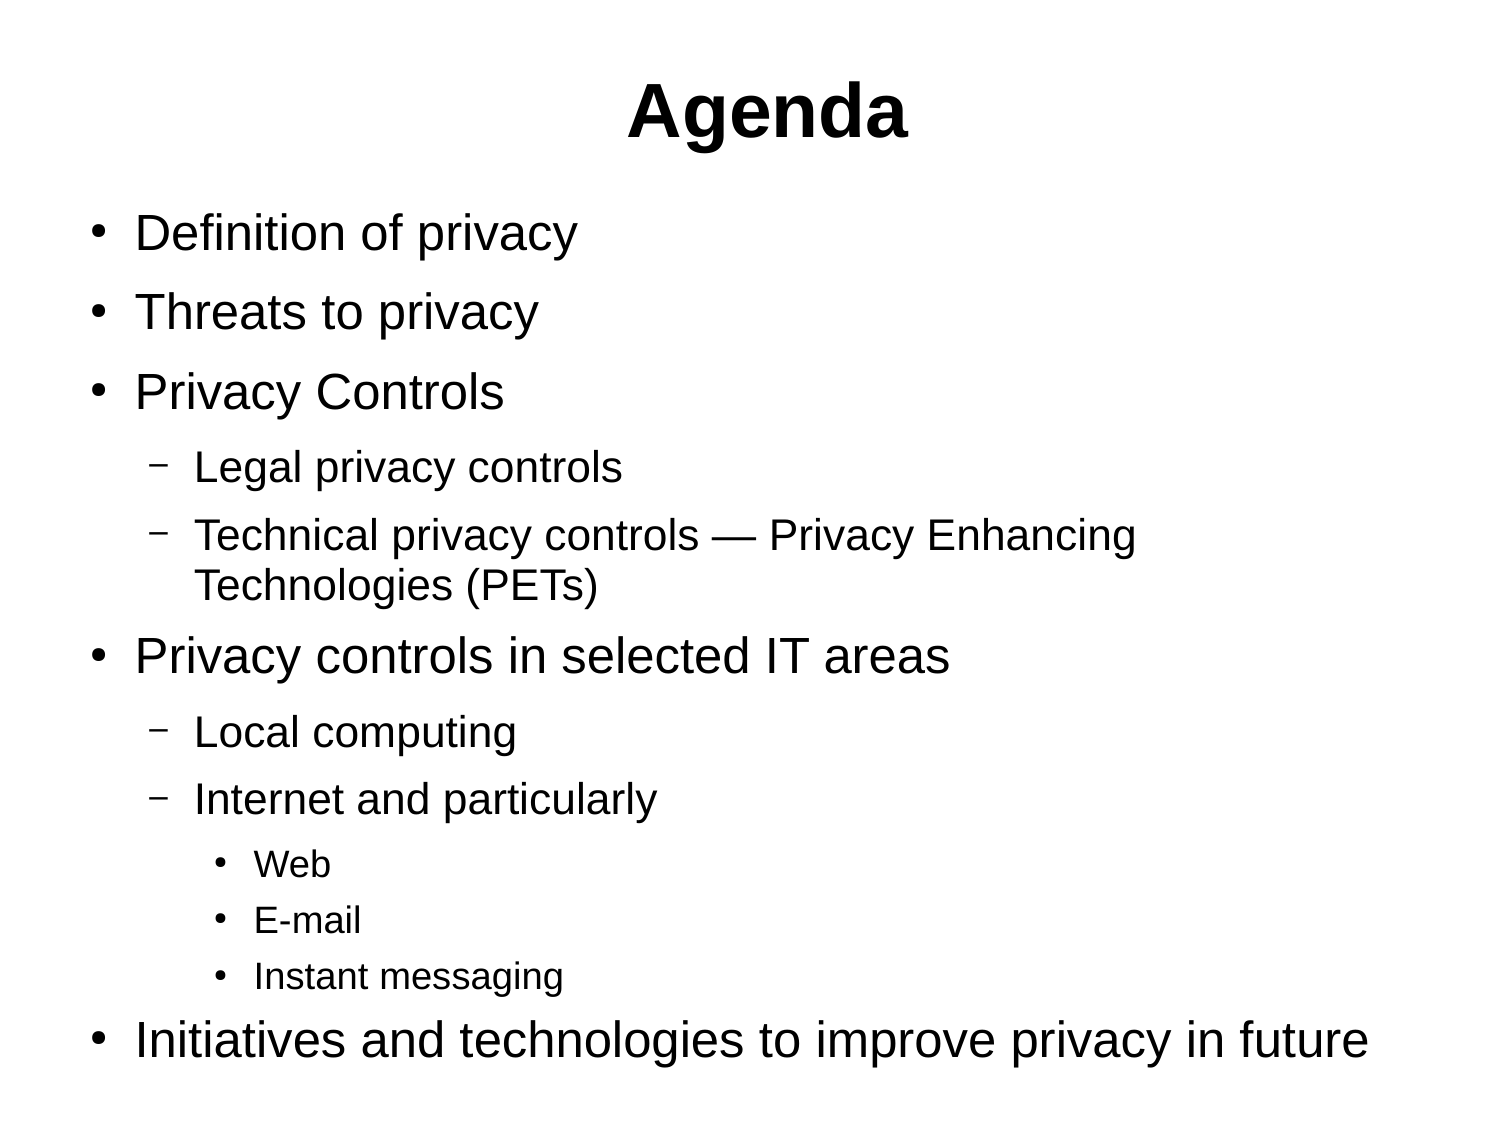

# Agenda
Definition of privacy
Threats to privacy
Privacy Controls
Legal privacy controls
Technical privacy controls — Privacy Enhancing Technologies (PETs)
Privacy controls in selected IT areas
Local computing
Internet and particularly
Web
E-mail
Instant messaging
Initiatives and technologies to improve privacy in future